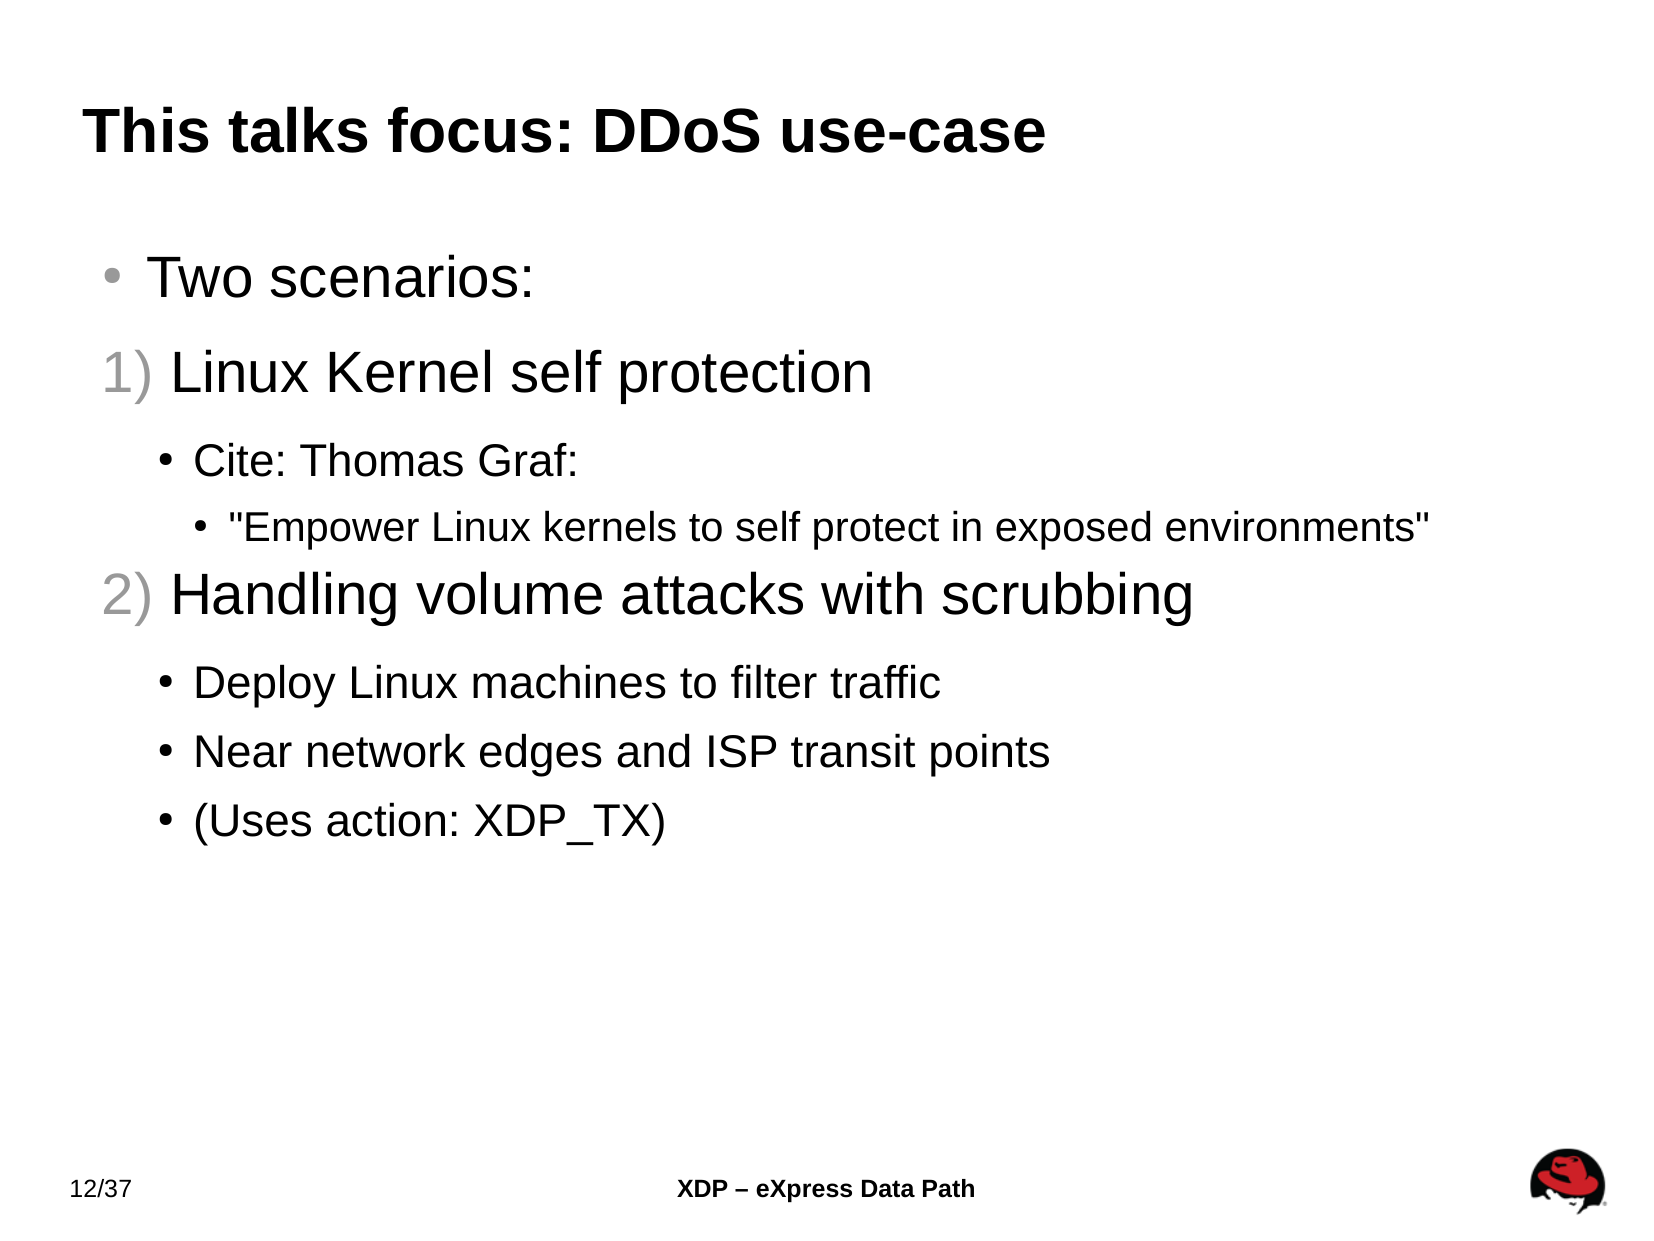

# This talks focus: DDoS use-case
Two scenarios:
 Linux Kernel self protection
Cite: Thomas Graf:
"Empower Linux kernels to self protect in exposed environments"
 Handling volume attacks with scrubbing
Deploy Linux machines to filter traffic
Near network edges and ISP transit points
(Uses action: XDP_TX)